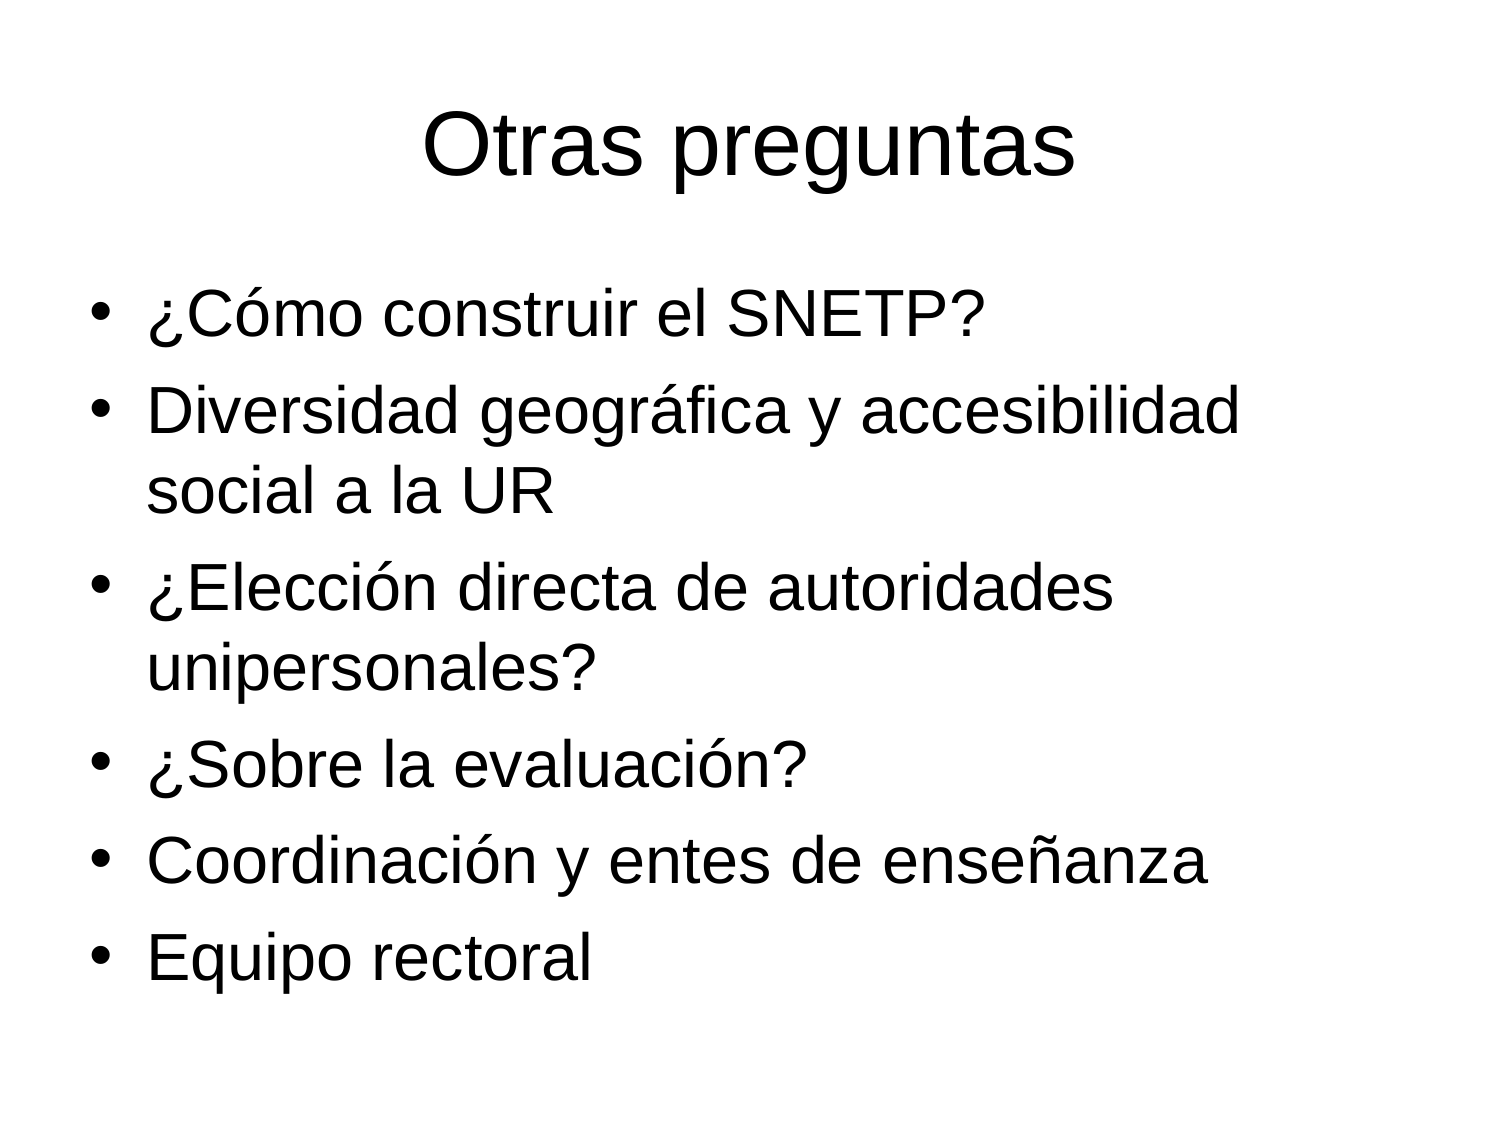

# Otras preguntas
¿Cómo construir el SNETP?
Diversidad geográfica y accesibilidad social a la UR
¿Elección directa de autoridades unipersonales?
¿Sobre la evaluación?
Coordinación y entes de enseñanza
Equipo rectoral